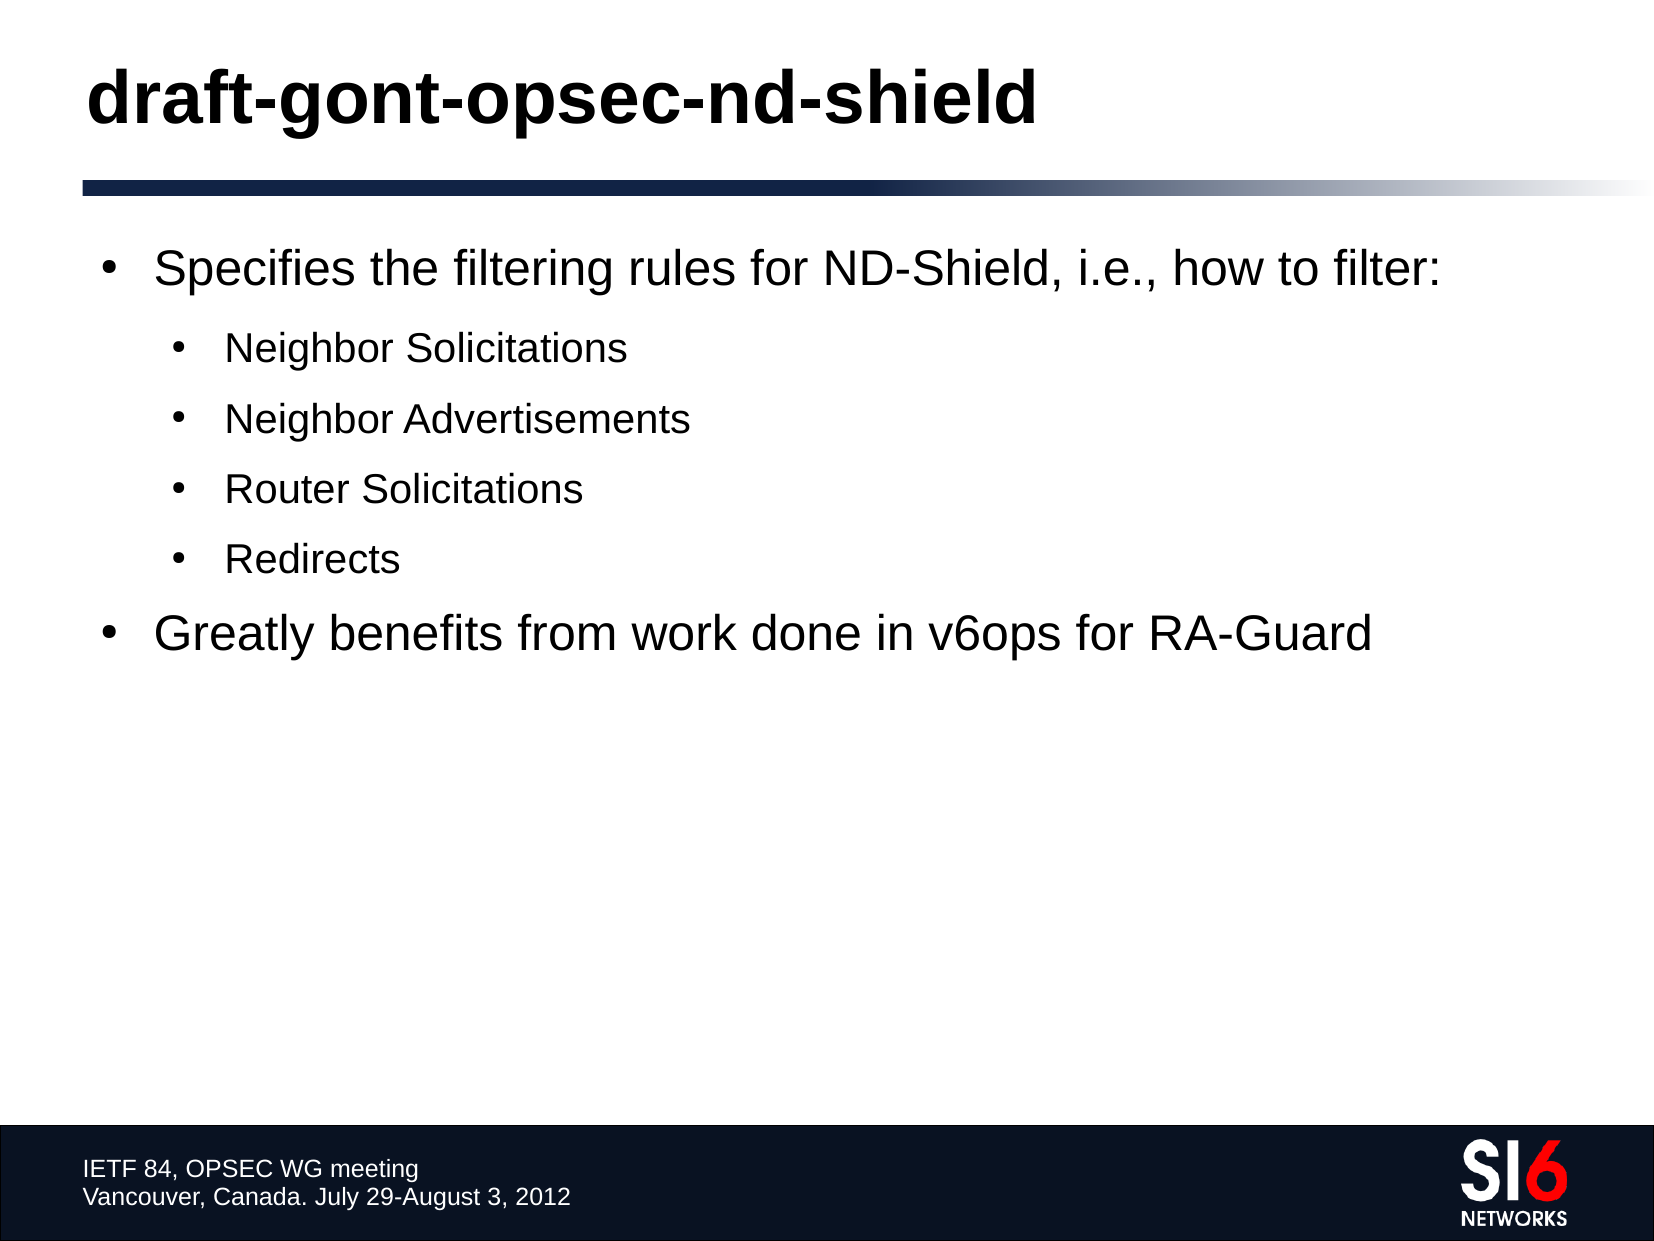

# draft-gont-opsec-nd-shield
Specifies the filtering rules for ND-Shield, i.e., how to filter:
Neighbor Solicitations
Neighbor Advertisements
Router Solicitations
Redirects
Greatly benefits from work done in v6ops for RA-Guard